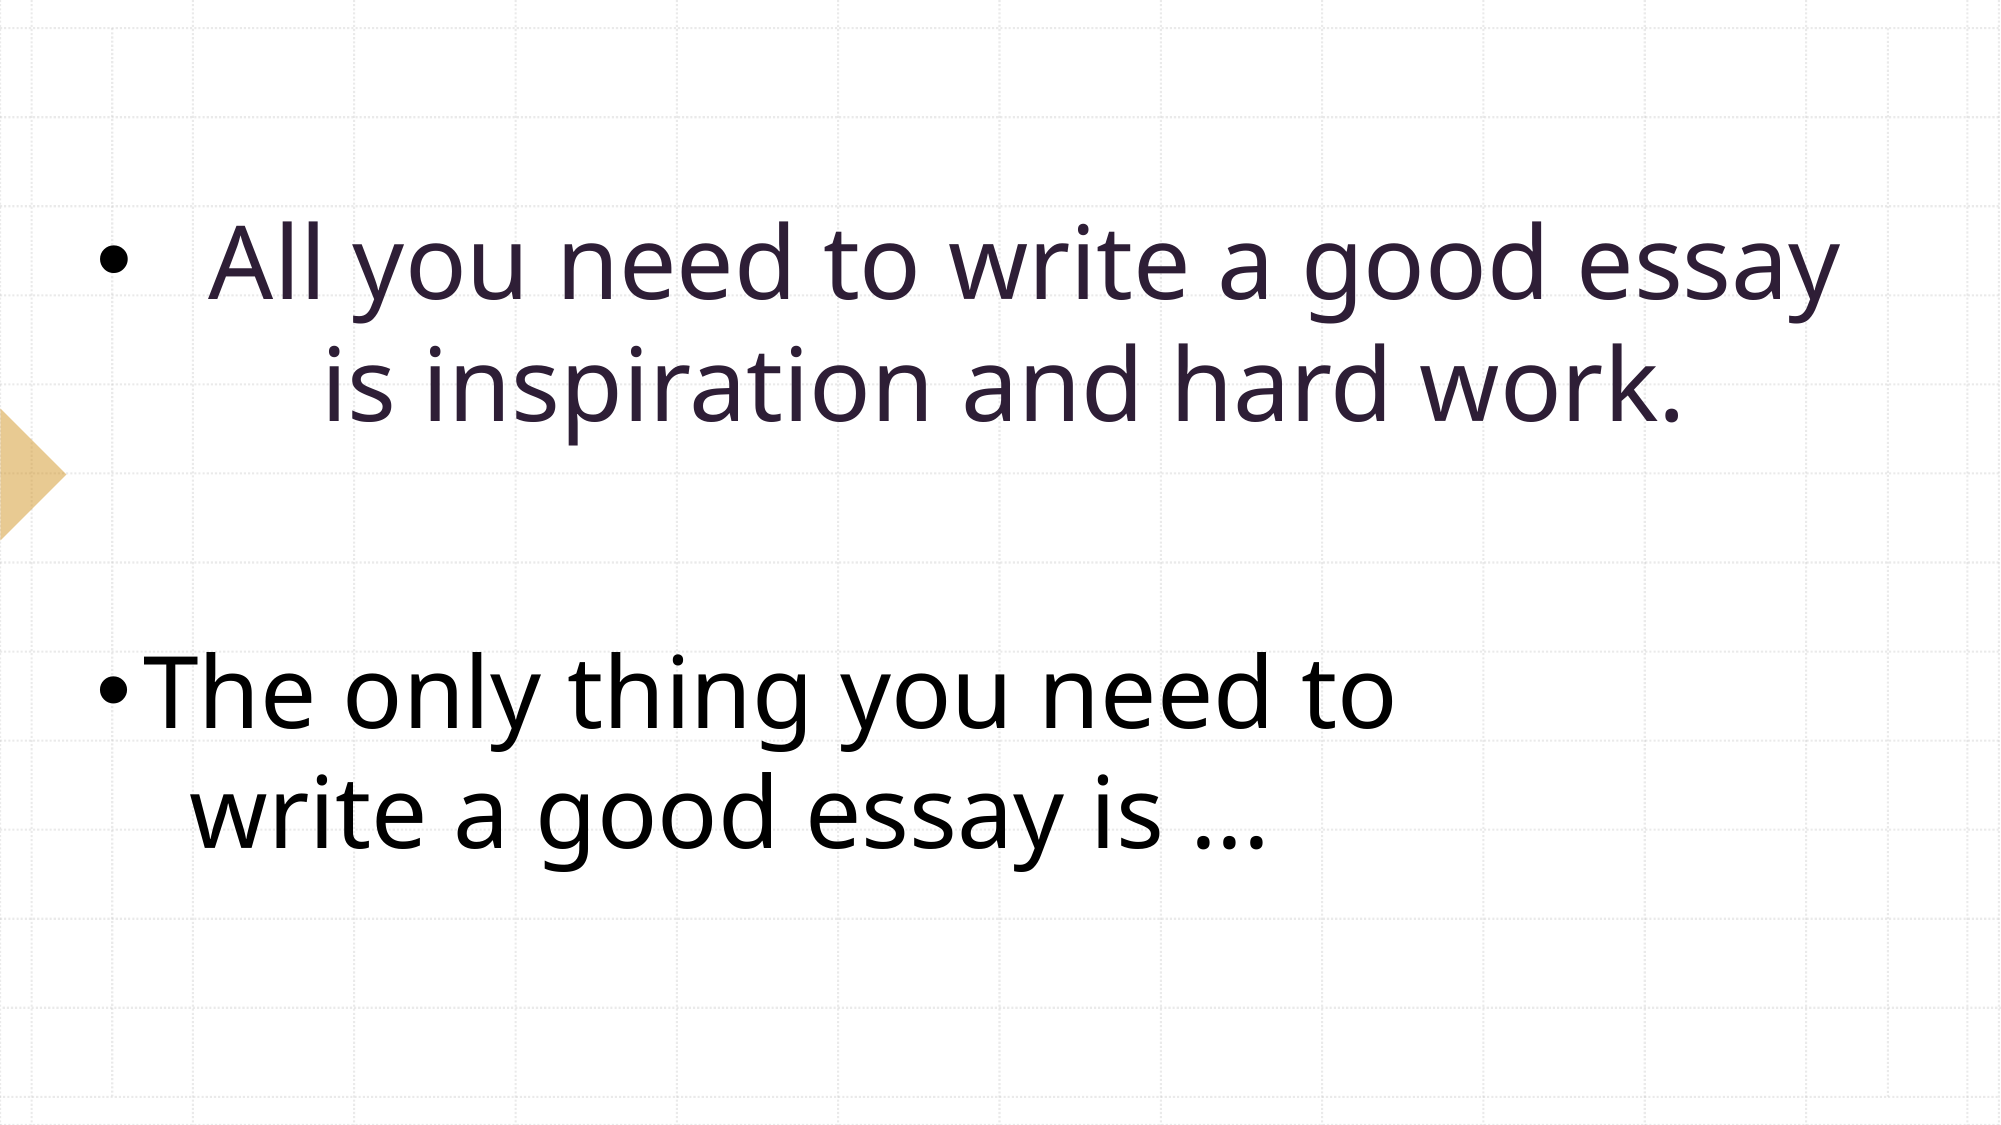

# All you need to write a good essay is inspiration and hard work.
The only thing you need to write a good essay is ...